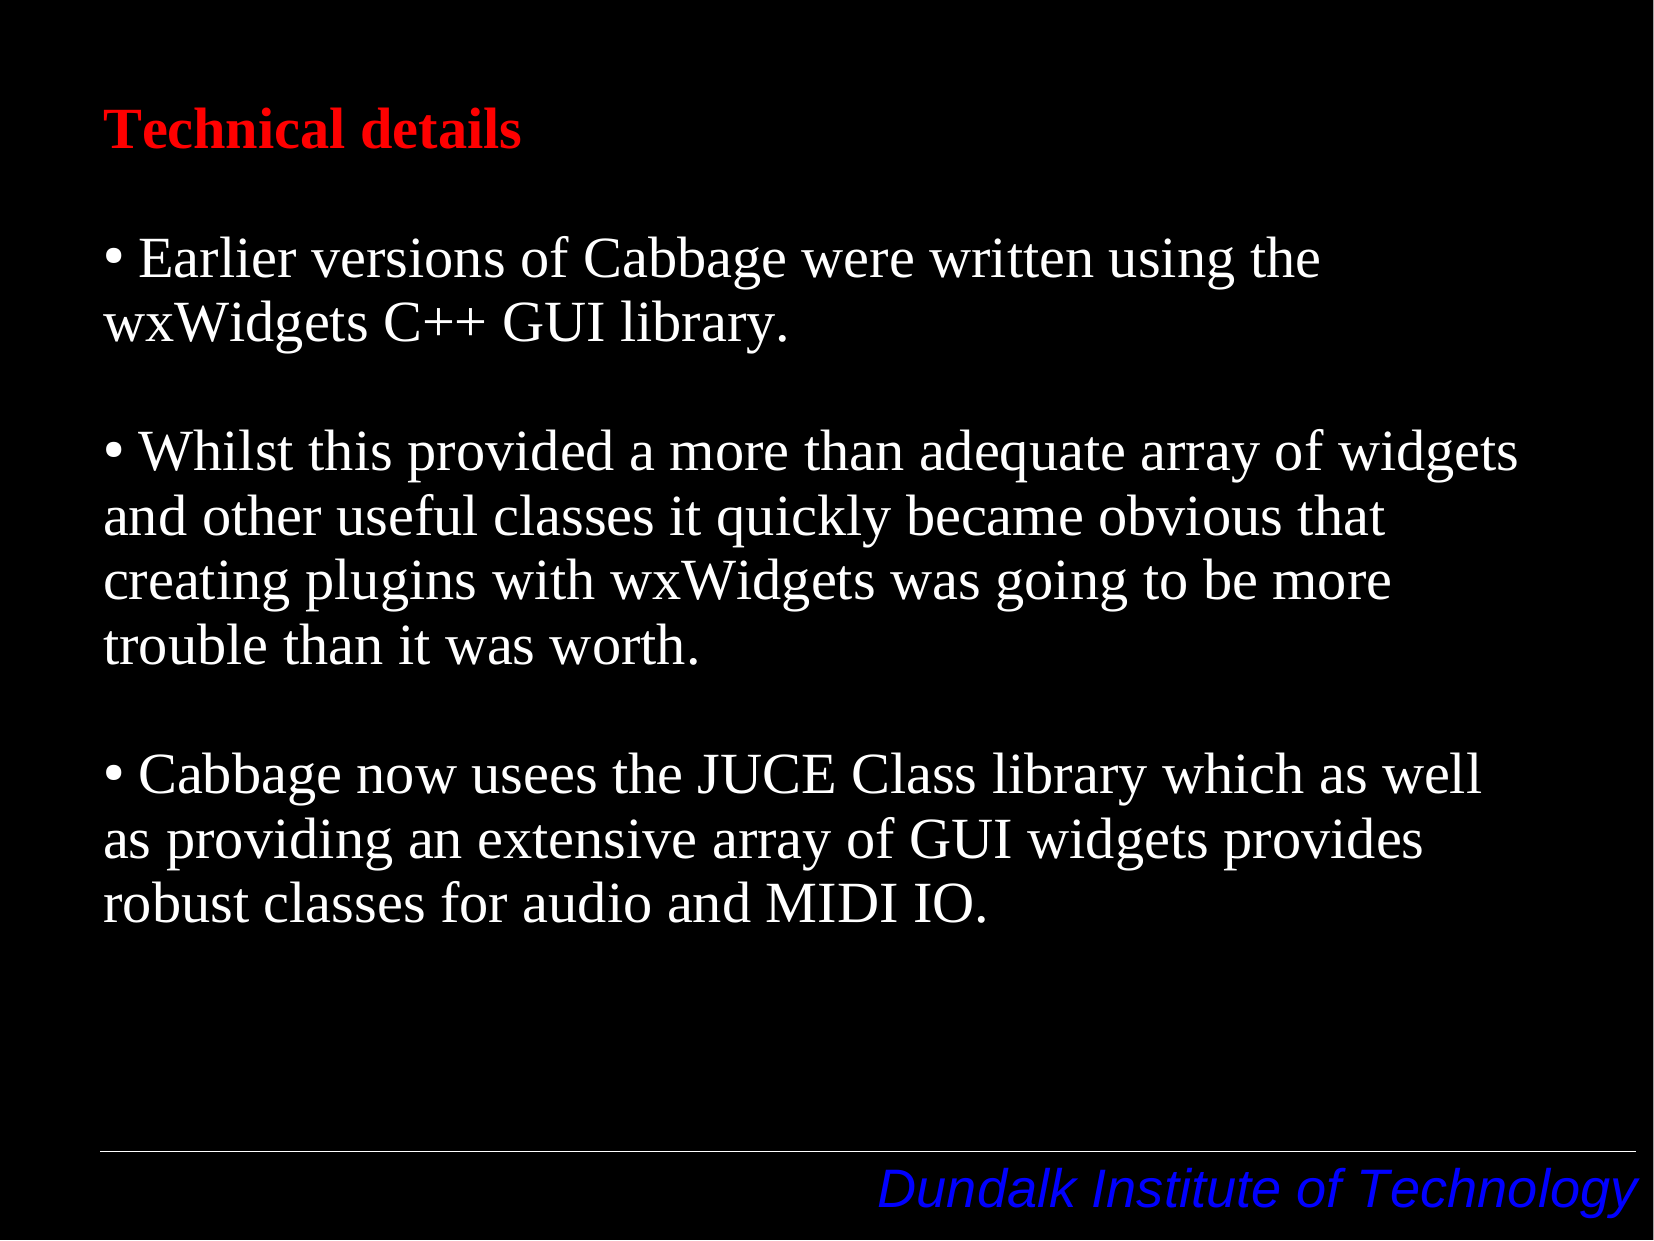

Technical details
 Earlier versions of Cabbage were written using the wxWidgets C++ GUI library.
 Whilst this provided a more than adequate array of widgets and other useful classes it quickly became obvious that creating plugins with wxWidgets was going to be more trouble than it was worth.
 Cabbage now usees the JUCE Class library which as well as providing an extensive array of GUI widgets provides robust classes for audio and MIDI IO.
Dundalk Institute of Technology